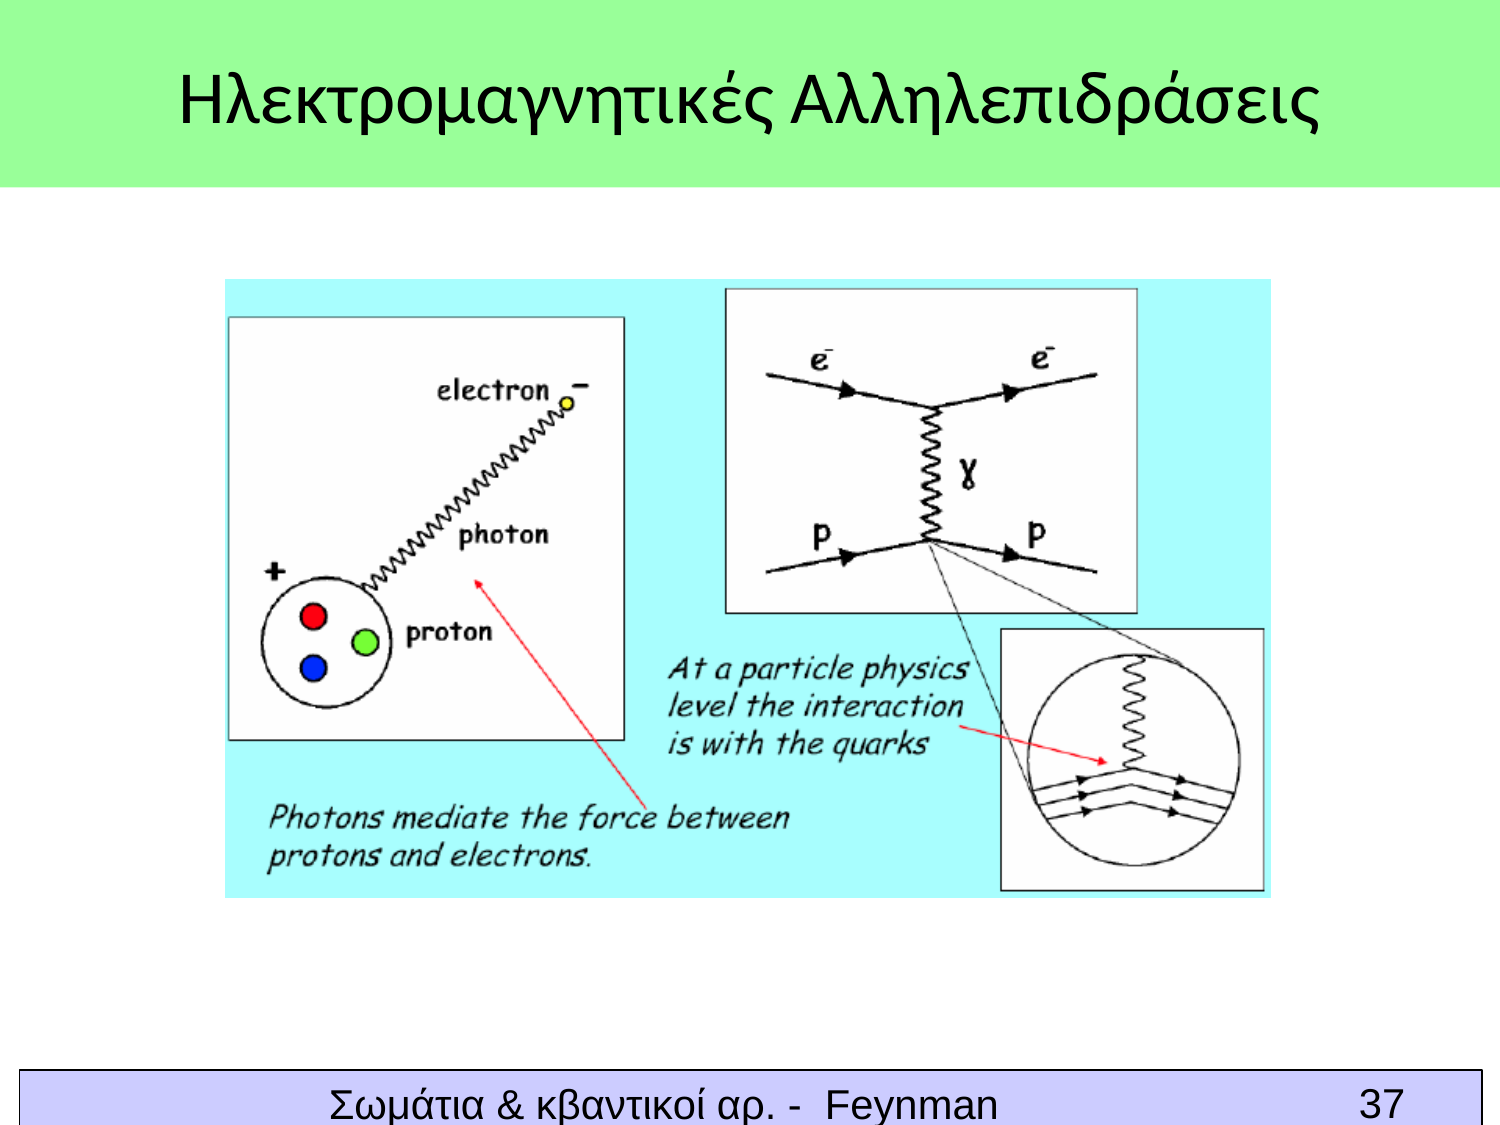

Ηλεκτρομαγνητικές Αλληλεπιδράσεις
37
Σωμάτια & κβαντικοί αρ. - Feynman